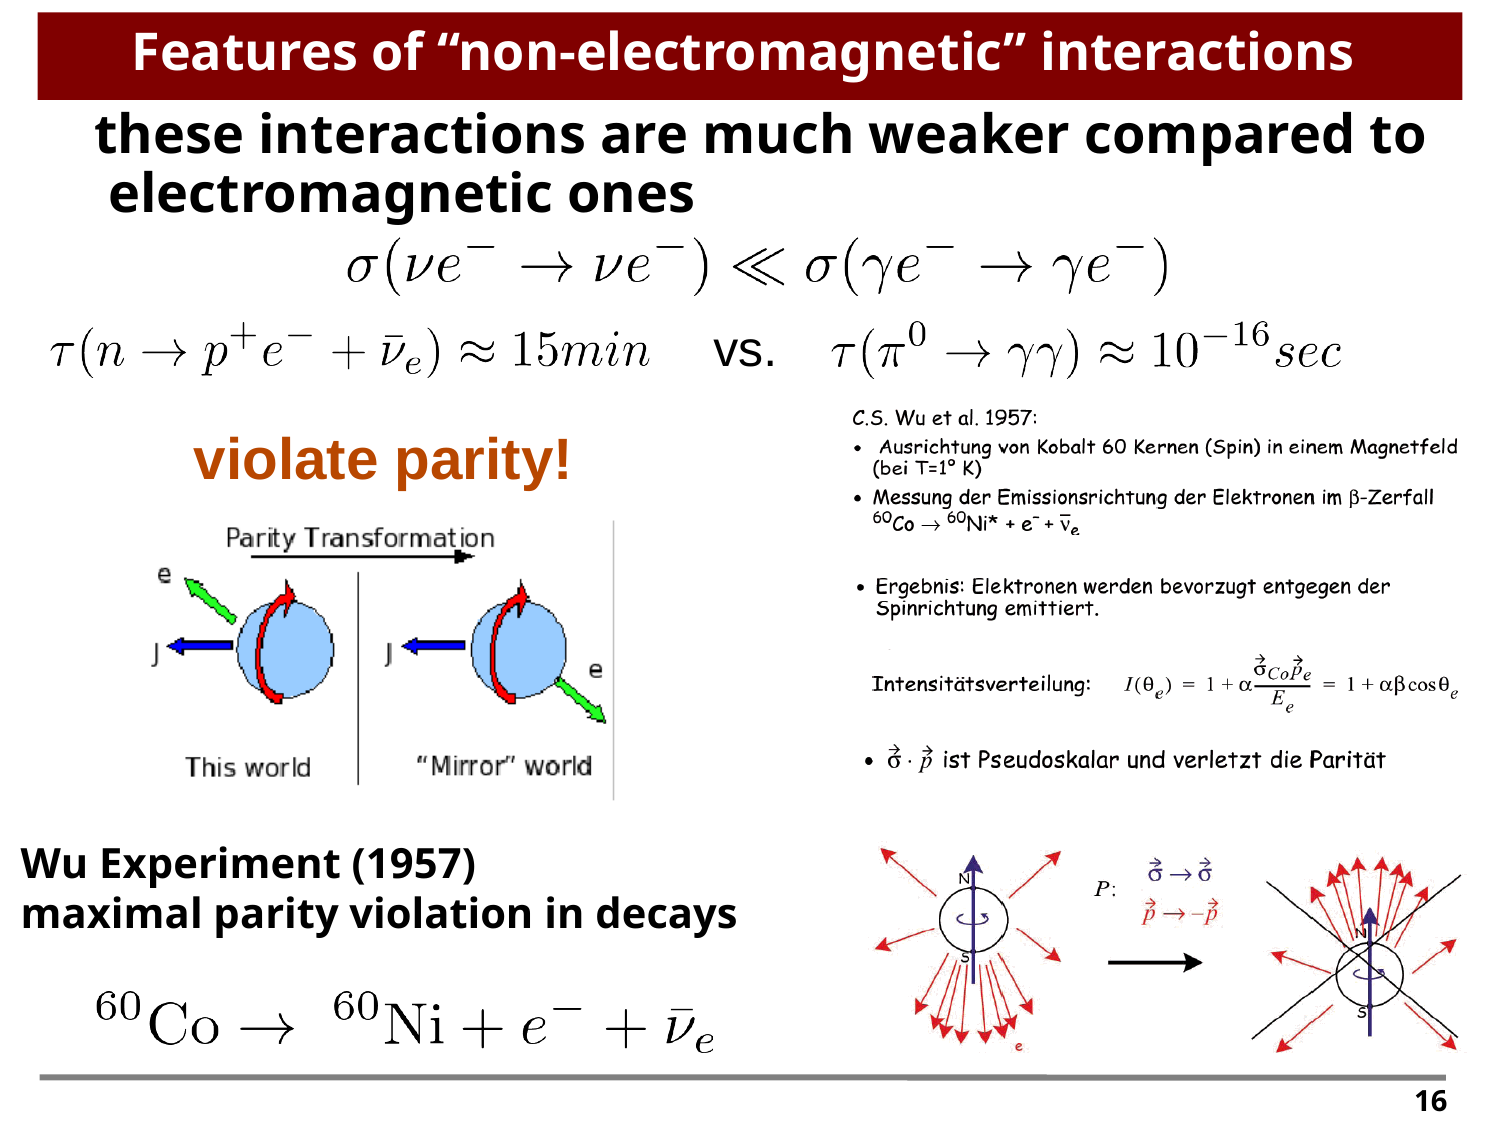

# Features of “non-electromagnetic” interactions
 these interactions are much weaker compared to electromagnetic ones
vs.
violate parity!
Wu Experiment (1957)
maximal parity violation in decays